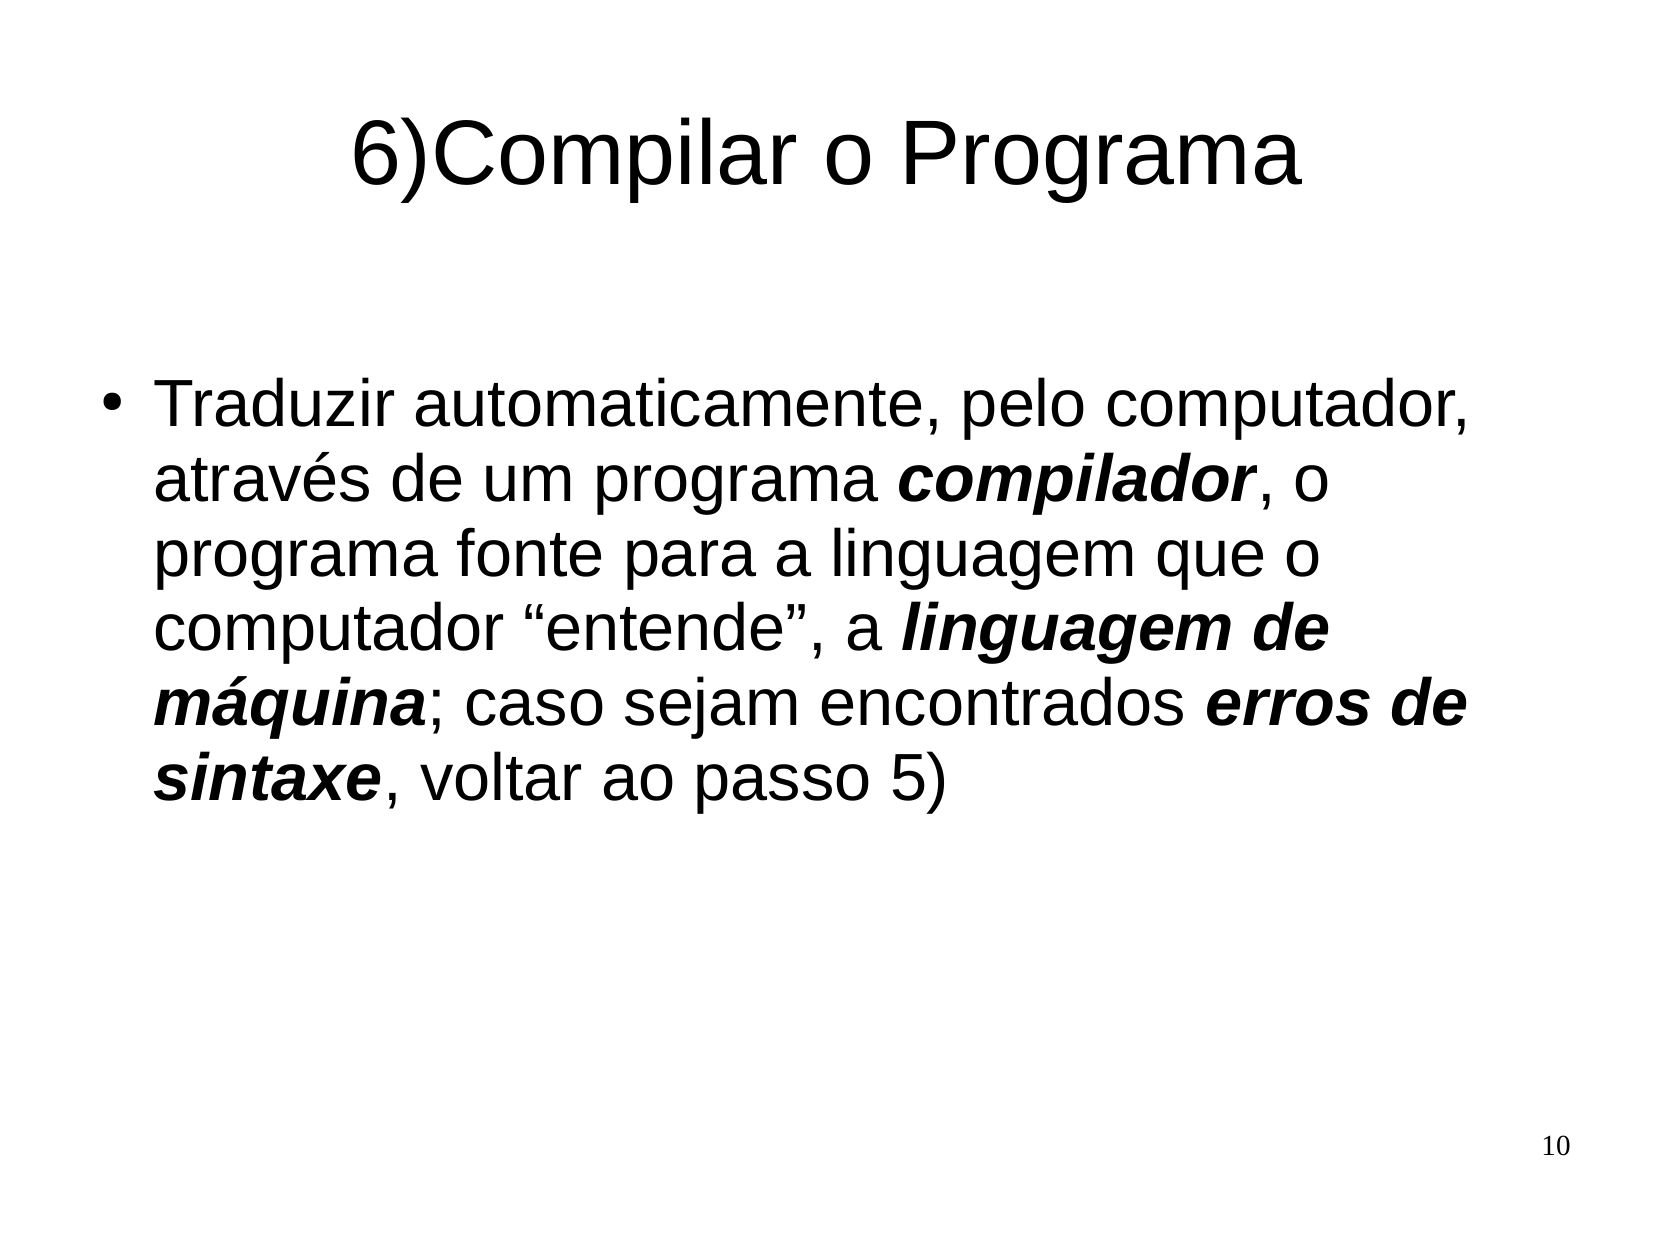

# 6)Compilar o Programa
Traduzir automaticamente, pelo computador, através de um programa compilador, o programa fonte para a linguagem que o computador “entende”, a linguagem de máquina; caso sejam encontrados erros de sintaxe, voltar ao passo 5)
10